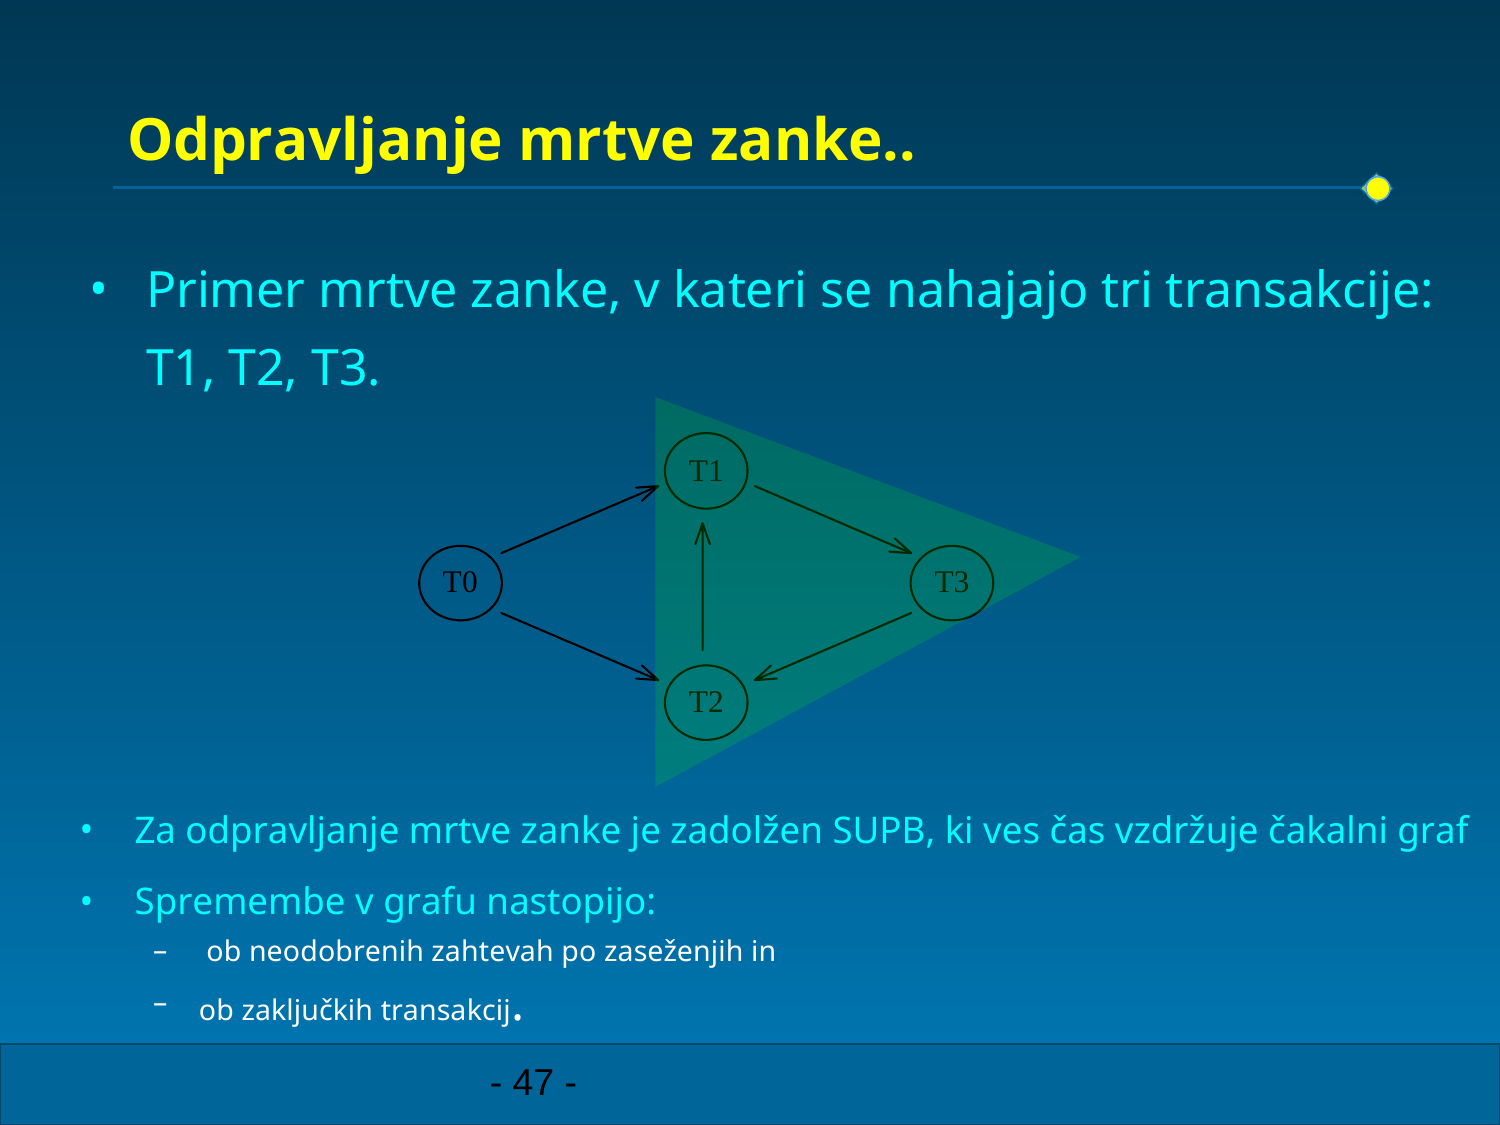

# Odpravljanje mrtve zanke..
Primer mrtve zanke, v kateri se nahajajo tri transakcije: T1, T2, T3.
Za odpravljanje mrtve zanke je zadolžen SUPB, ki ves čas vzdržuje čakalni graf
Spremembe v grafu nastopijo:
 ob neodobrenih zahtevah po zaseženjih in
ob zaključkih transakcij.